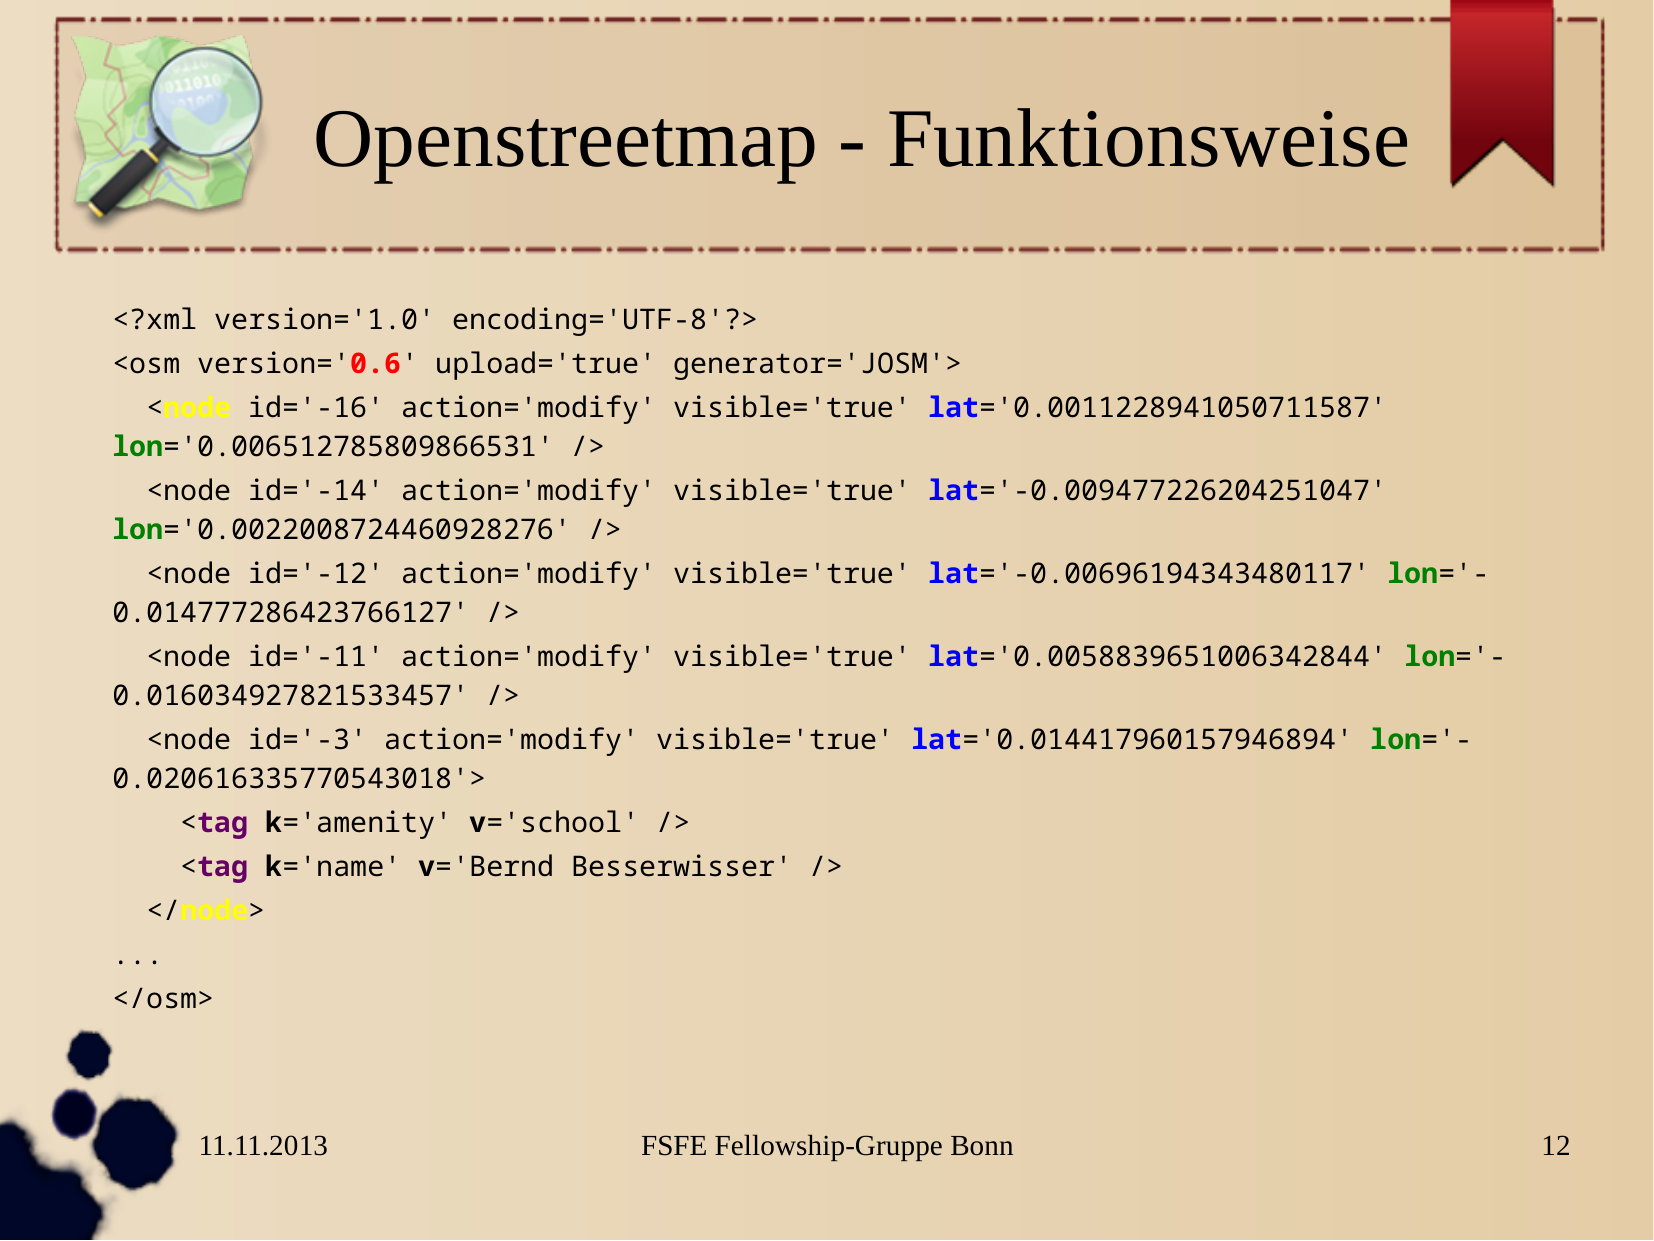

# Openstreetmap - Funktionsweise
<?xml version='1.0' encoding='UTF-8'?>
<osm version='0.6' upload='true' generator='JOSM'>
 <node id='-16' action='modify' visible='true' lat='0.0011228941050711587' lon='0.006512785809866531' />
 <node id='-14' action='modify' visible='true' lat='-0.009477226204251047' lon='0.0022008724460928276' />
 <node id='-12' action='modify' visible='true' lat='-0.00696194343480117' lon='-0.014777286423766127' />
 <node id='-11' action='modify' visible='true' lat='0.0058839651006342844' lon='-0.016034927821533457' />
 <node id='-3' action='modify' visible='true' lat='0.014417960157946894' lon='-0.020616335770543018'>
 <tag k='amenity' v='school' />
 <tag k='name' v='Bernd Besserwisser' />
 </node>
...
</osm>
 11.11.2013
FSFE Fellowship-Gruppe Bonn
12